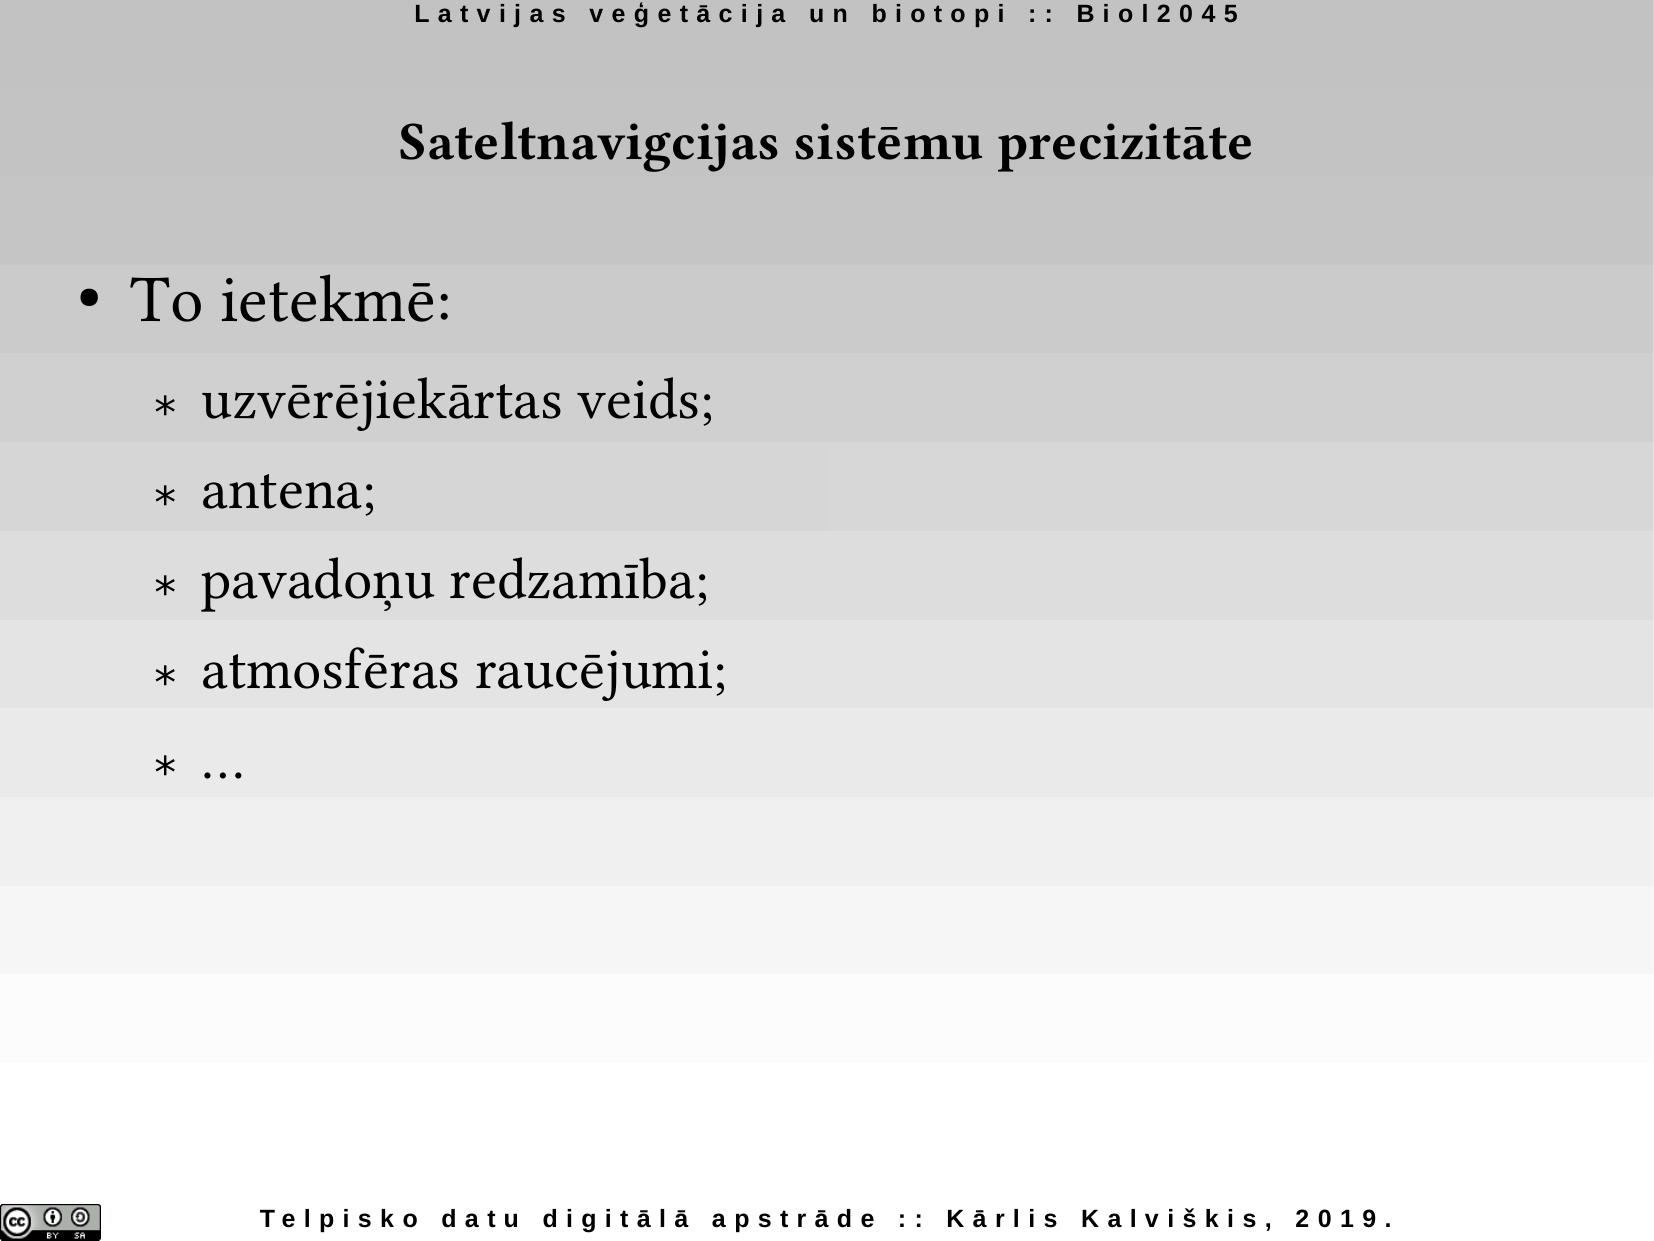

# Sateltnavigcijas sistēmu precizitāte
To ietekmē:
uzvērējiekārtas veids;
antena;
pavadoņu redzamība;
atmosfēras raucējumi;
…